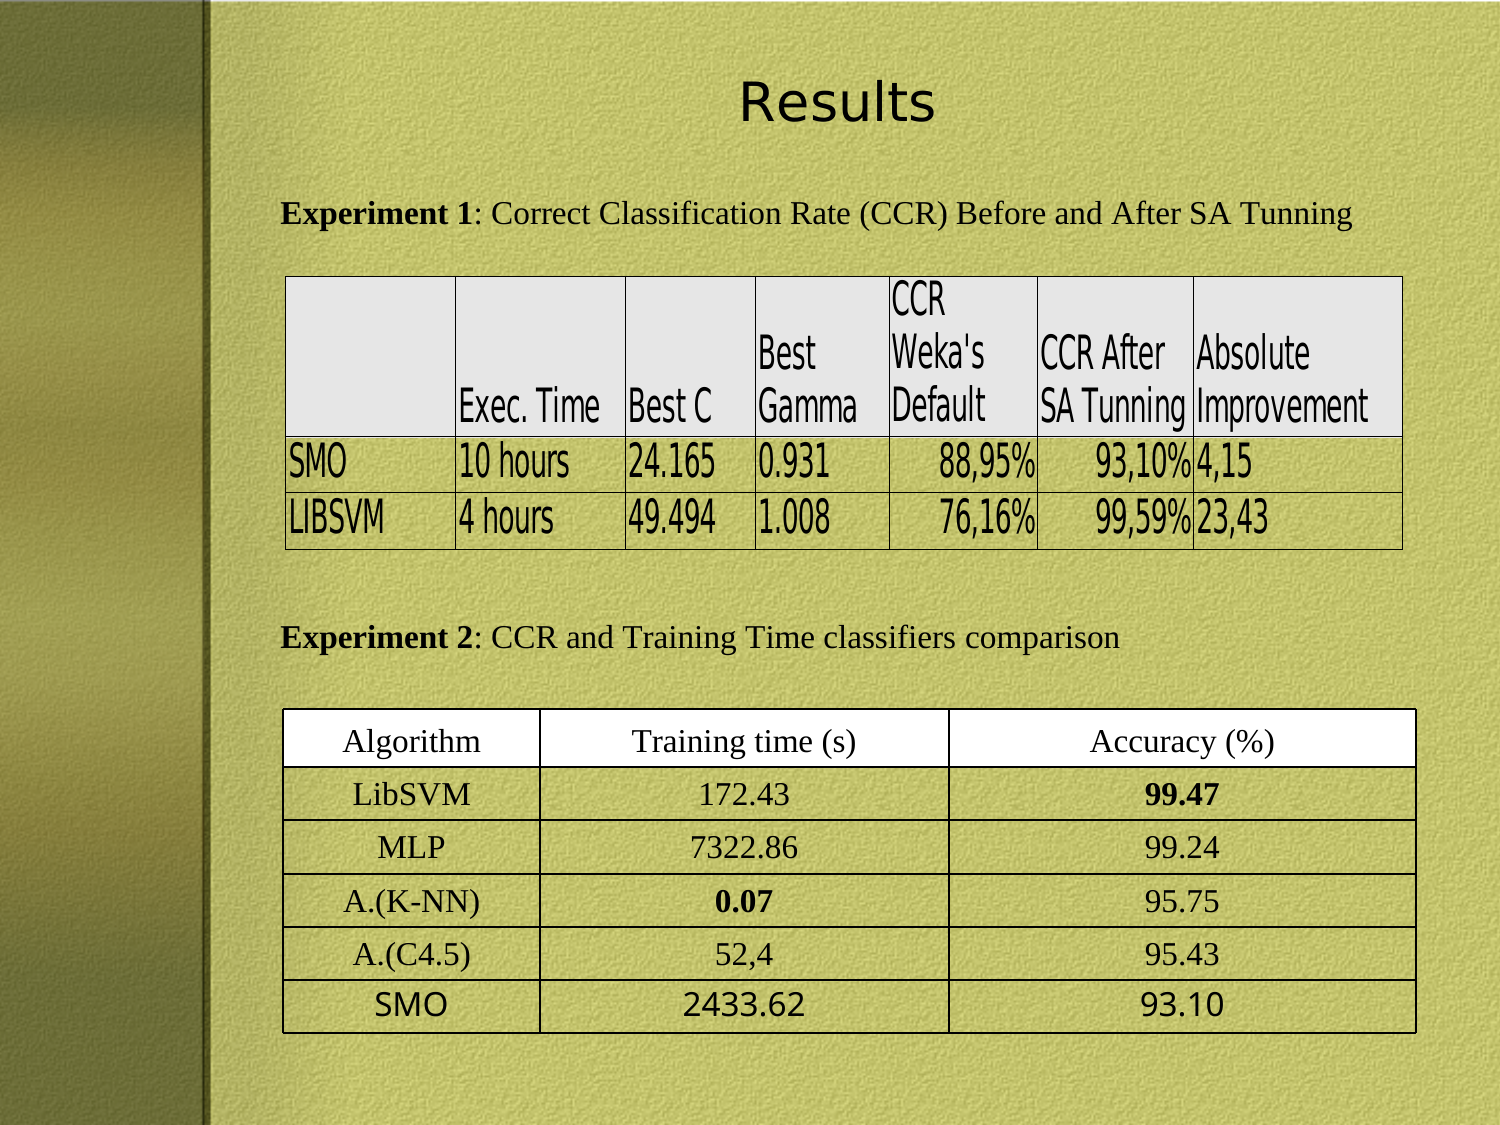

# Results
Experiment 1: Correct Classification Rate (CCR) Before and After SA Tunning
Experiment 2: CCR and Training Time classifiers comparison
Algorithm
Training time (s)
Accuracy (%)
LibSVM
172.43
99.47
MLP
7322.86
99.24
A.(K-NN)
0.07
95.75
A.(C4.5)
52,4
95.43
SMO
2433.62
93.10